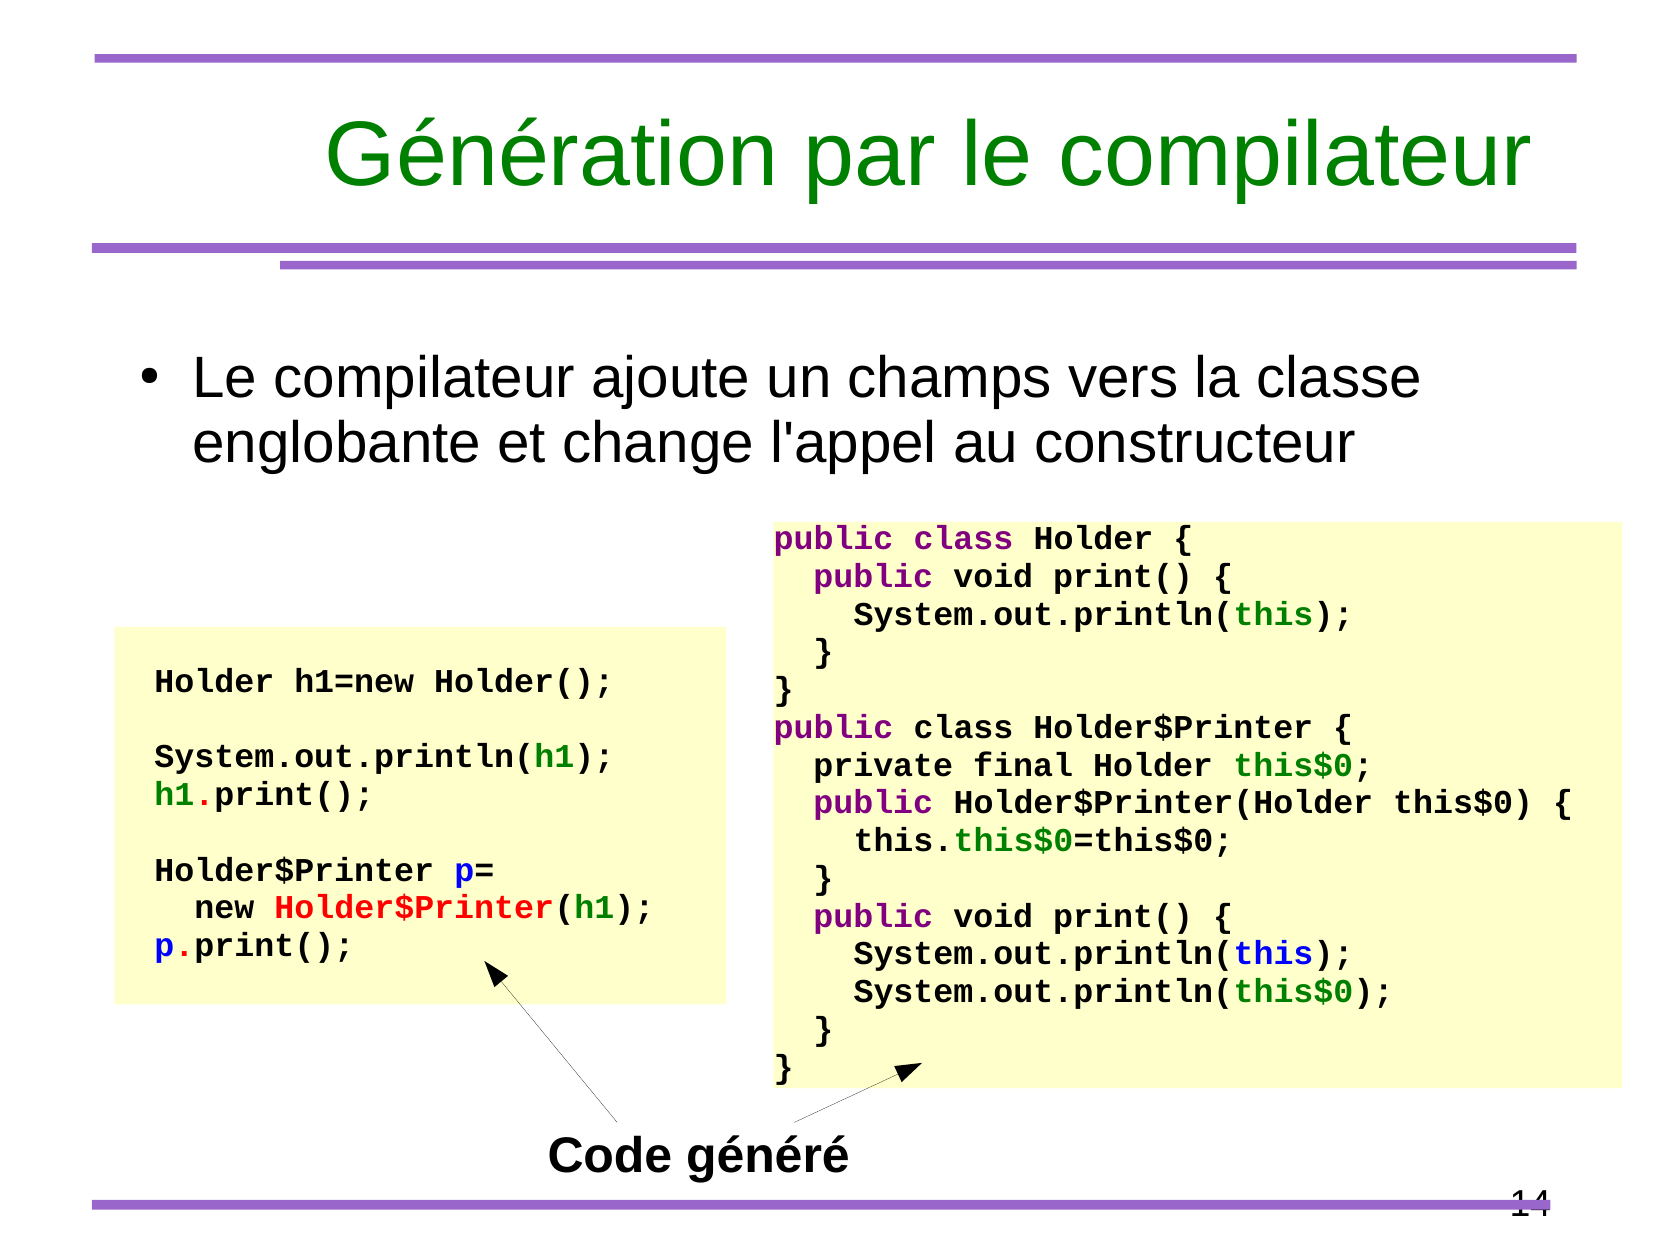

# Génération par le compilateur
Le compilateur ajoute un champs vers la classe englobante et change l'appel au constructeur
public class Holder {
 public void print() {
 System.out.println(this);
 }
}
public class Holder$Printer {
 private final Holder this$0;
 public Holder$Printer(Holder this$0) {
 this.this$0=this$0;
 }
 public void print() {
 System.out.println(this);
 System.out.println(this$0);
 }
}
 Holder h1=new Holder();
 System.out.println(h1);
 h1.print();
 Holder$Printer p=
 new Holder$Printer(h1);
 p.print();
Code généré